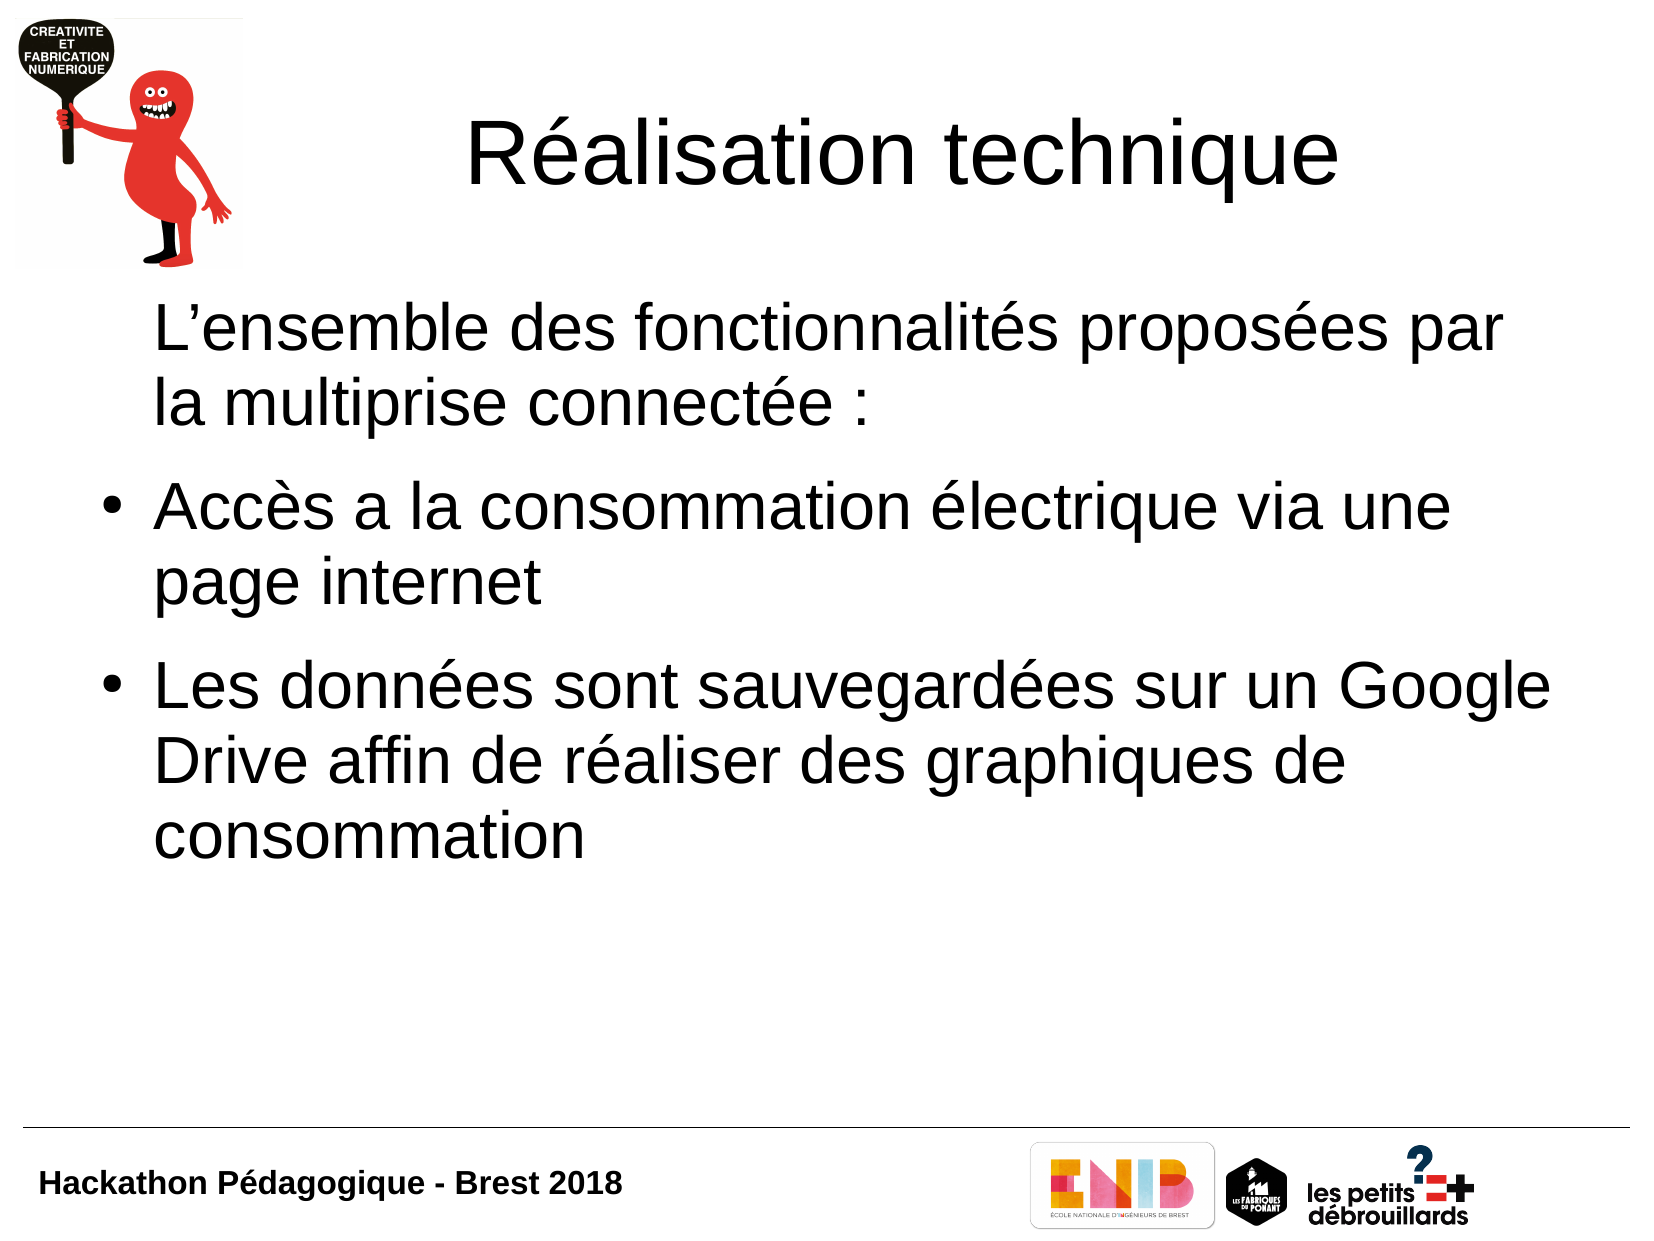

# Réalisation technique
L’ensemble des fonctionnalités proposées par la multiprise connectée :
Accès a la consommation électrique via une page internet
Les données sont sauvegardées sur un Google Drive affin de réaliser des graphiques de consommation
Hackathon Pédagogique - Brest 2018